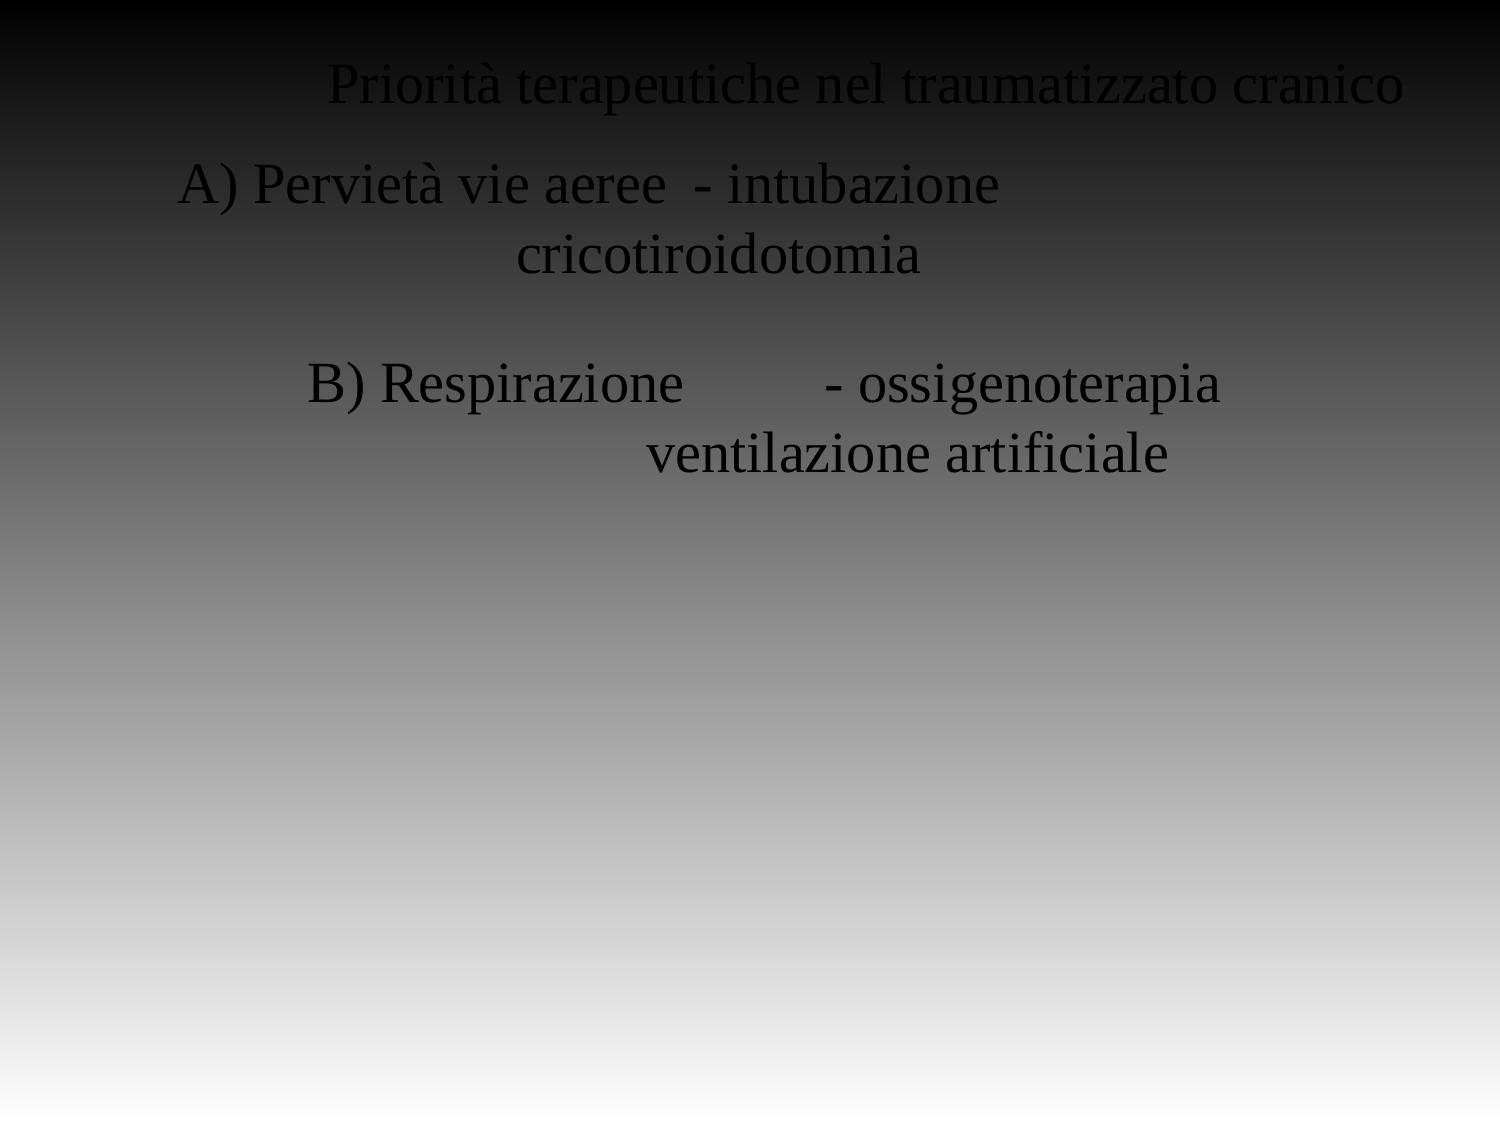

Priorità terapeutiche nel traumatizzato cranico
A) Pervietà vie aeree	- intubazione
				 cricotiroidotomia
B) Respirazione		- ossigenoterapia
				 ventilazione artificiale